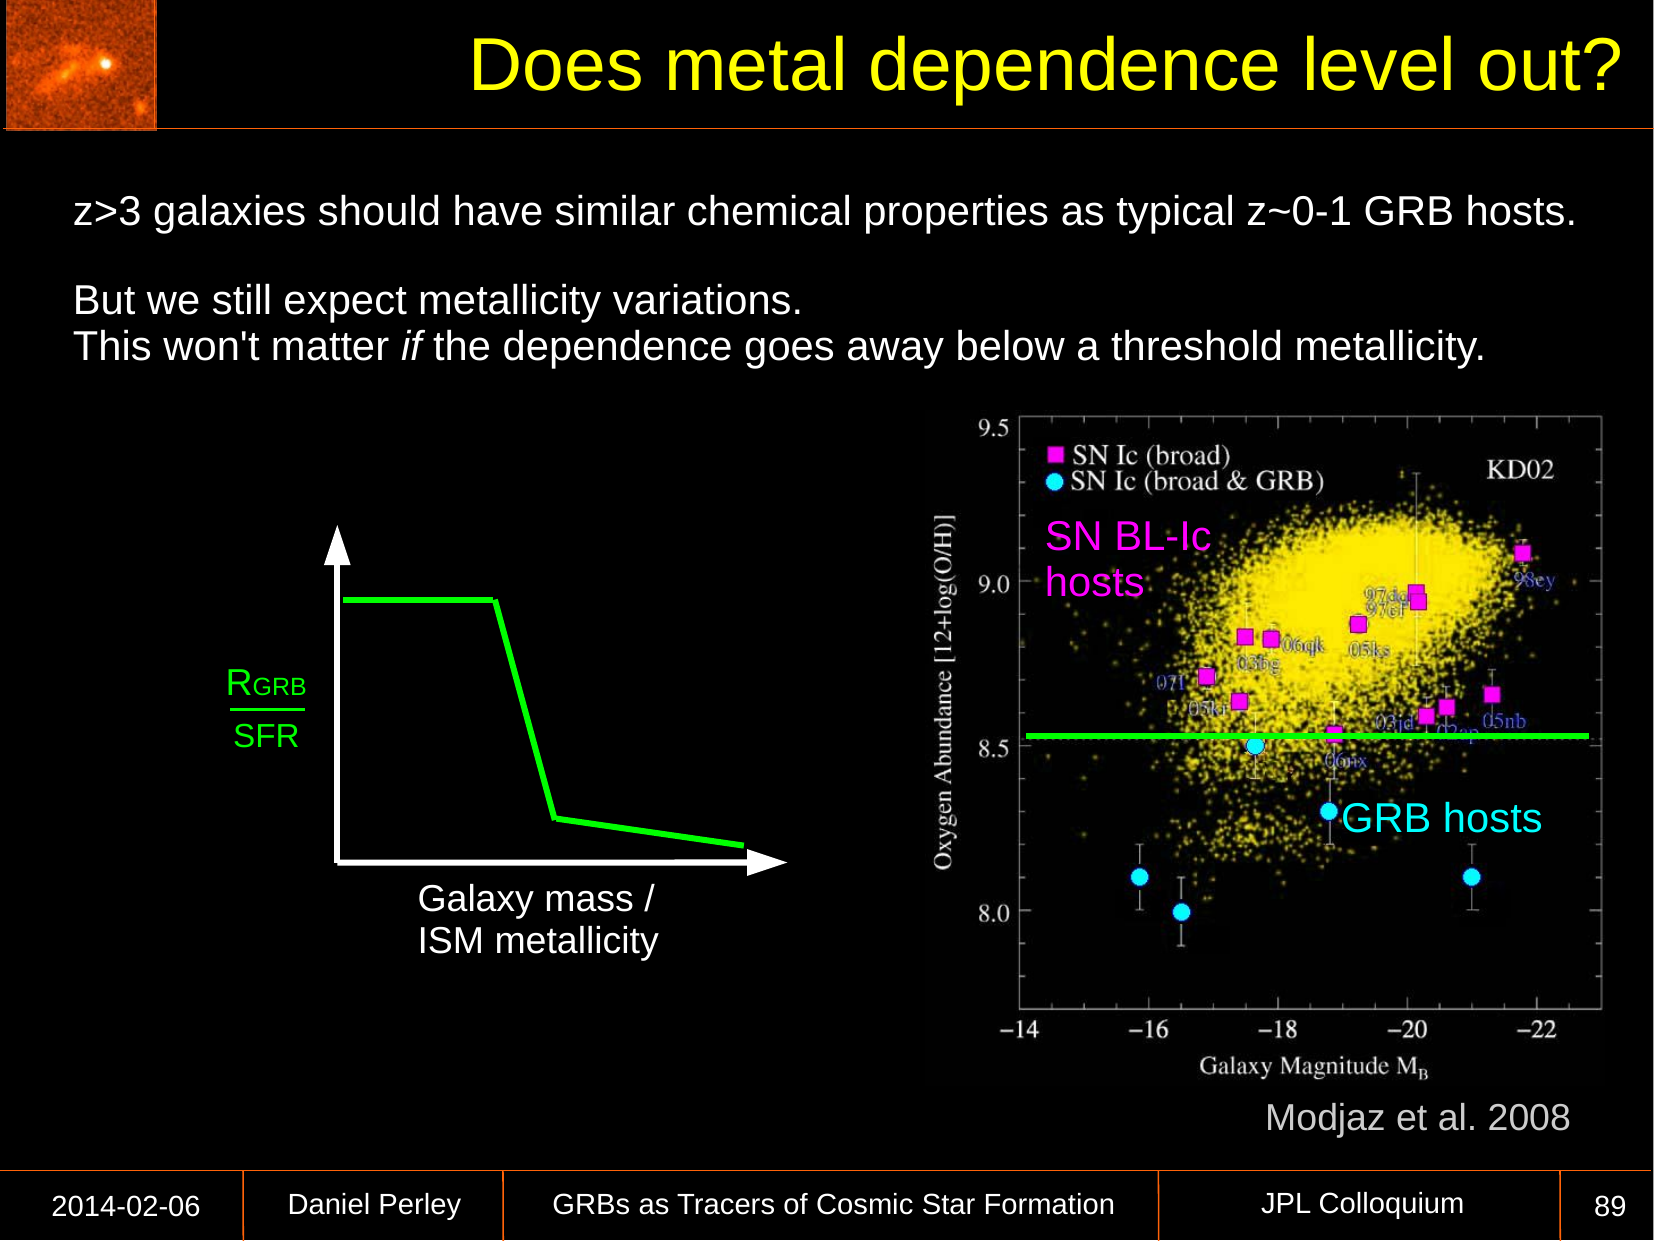

# Does metal dependence level out?
z>3 galaxies should have similar chemical properties as typical z~0-1 GRB hosts.
But we still expect metallicity variations.
This won't matter if the dependence goes away below a threshold metallicity.
SN BL-Ic hosts
RGRB
SFR
GRB hosts
Galaxy mass /
ISM metallicity
Modjaz et al. 2008
2014-02-06
89